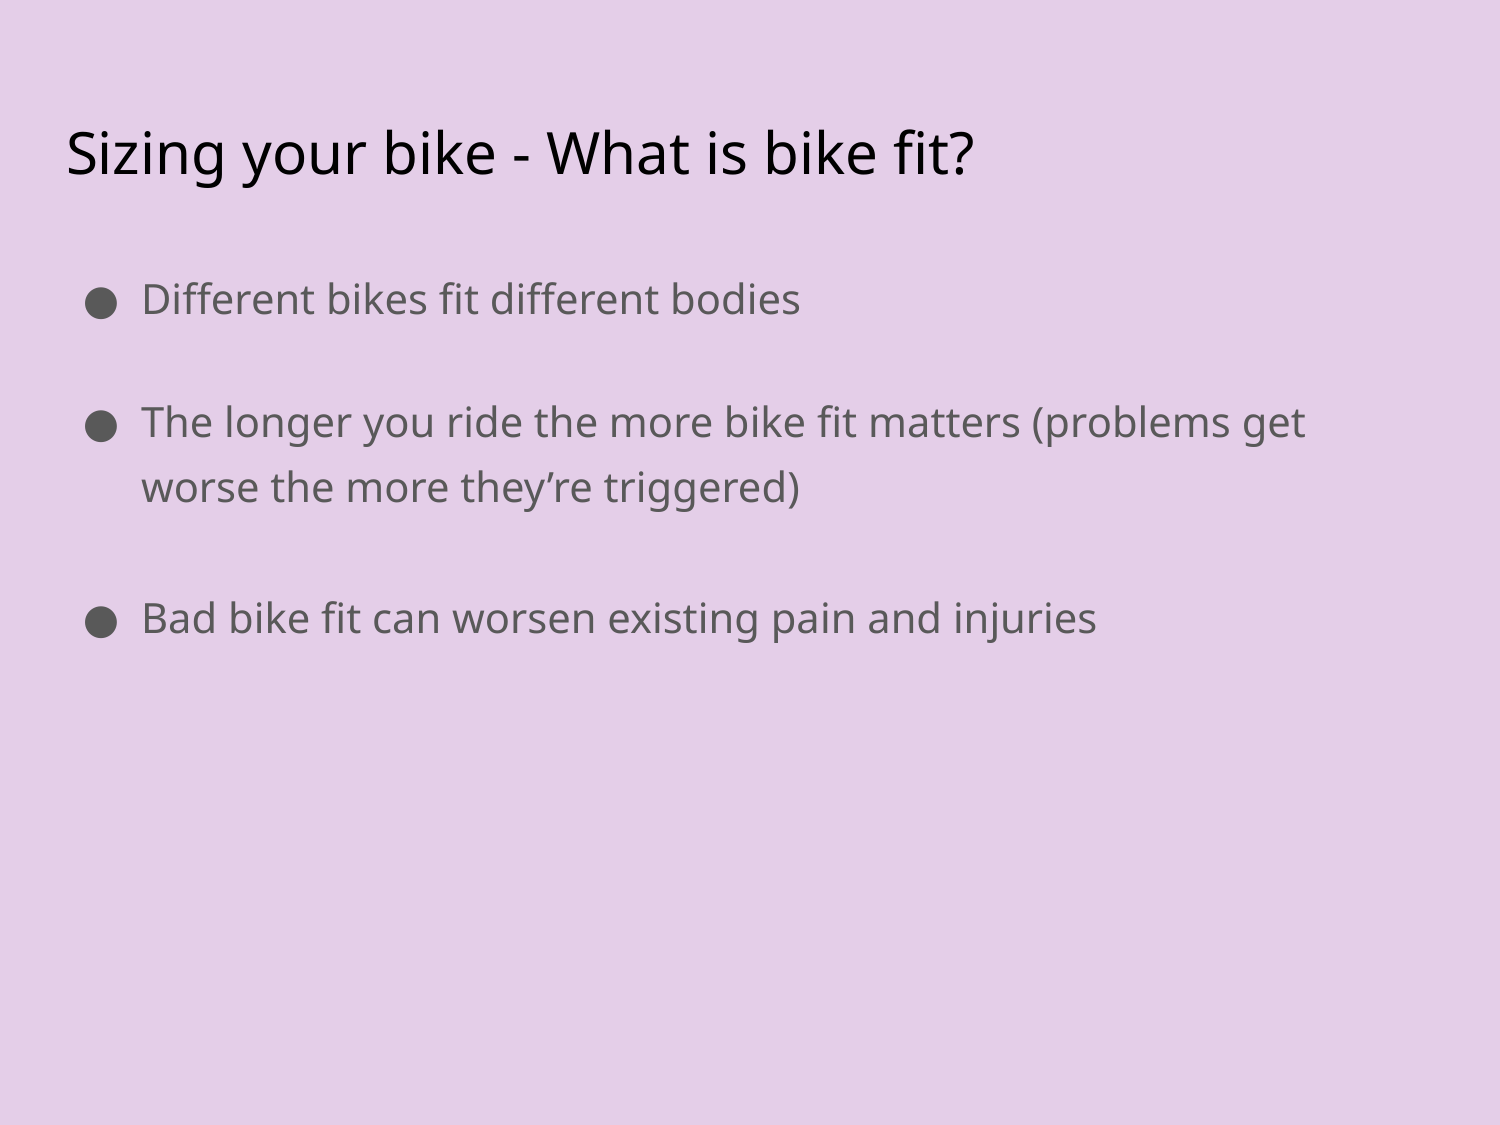

# Sizing your bike - What is bike fit?
Different bikes fit different bodies
The longer you ride the more bike fit matters (problems get worse the more they’re triggered)
Bad bike fit can worsen existing pain and injuries